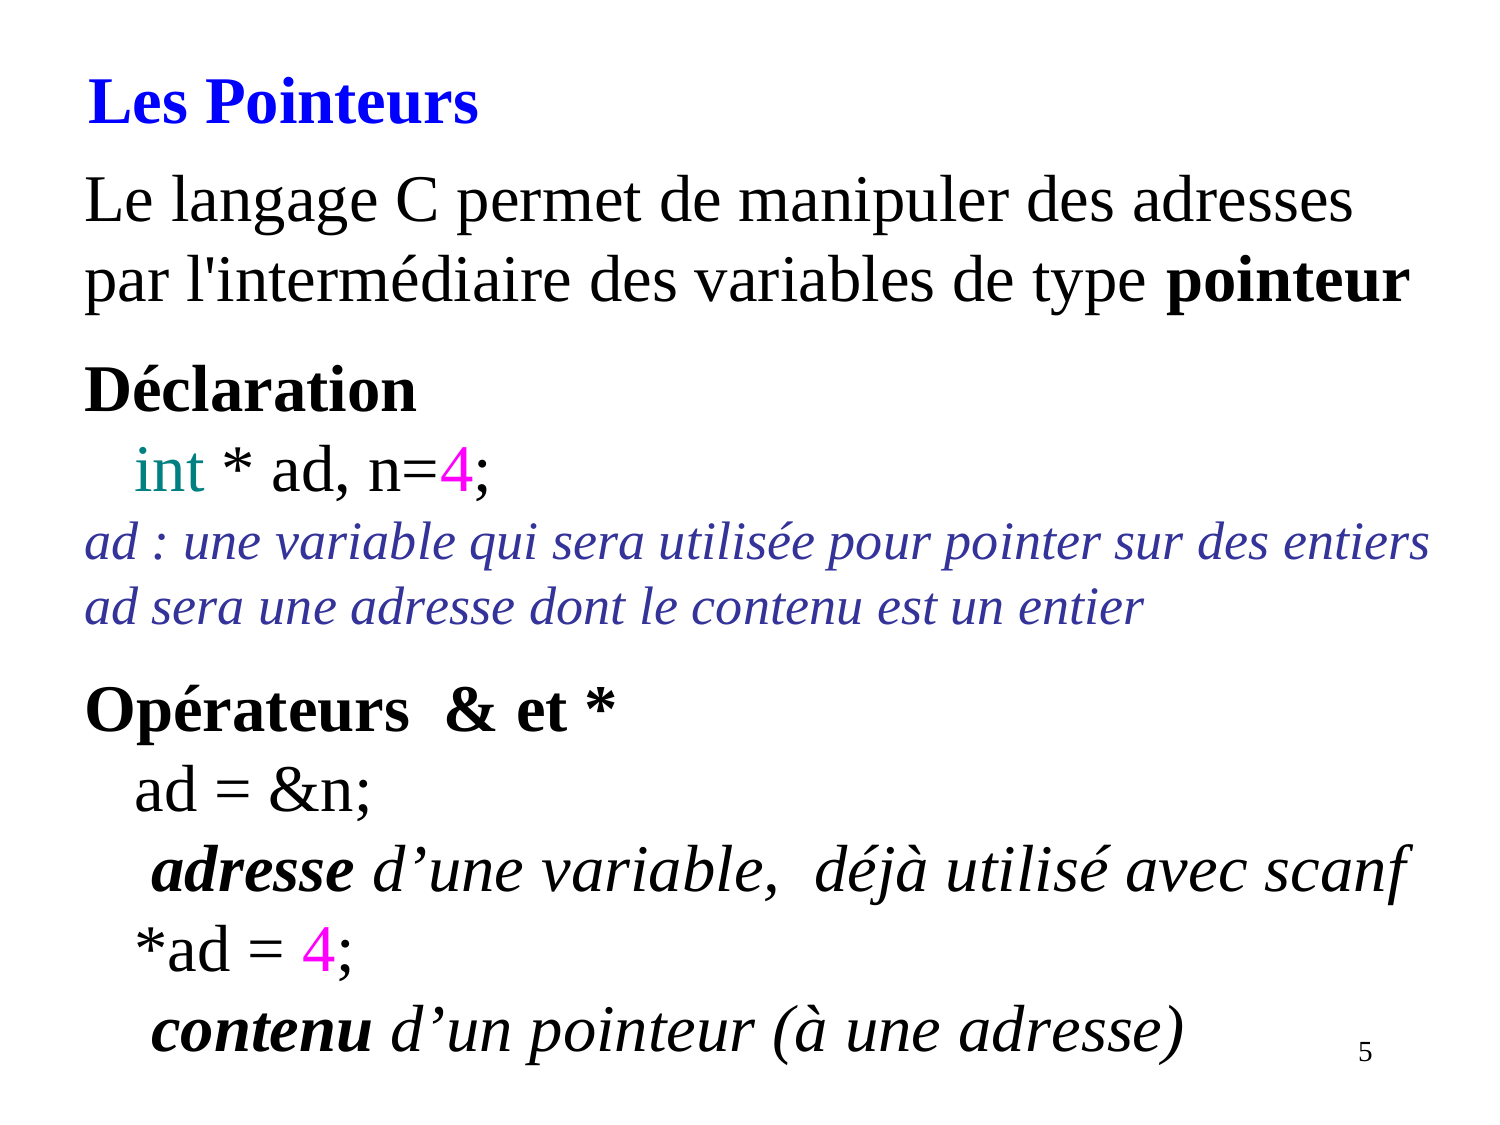

Les Pointeurs
Le langage C permet de manipuler des adresses
par l'intermédiaire des variables de type pointeur
Déclaration
 int * ad, n=4;
ad : une variable qui sera utilisée pour pointer sur des entiers
ad sera une adresse dont le contenu est un entier
Opérateurs & et *
 ad = &n;
 adresse d’une variable, déjà utilisé avec scanf
 *ad = 4;
 contenu d’un pointeur (à une adresse)
5